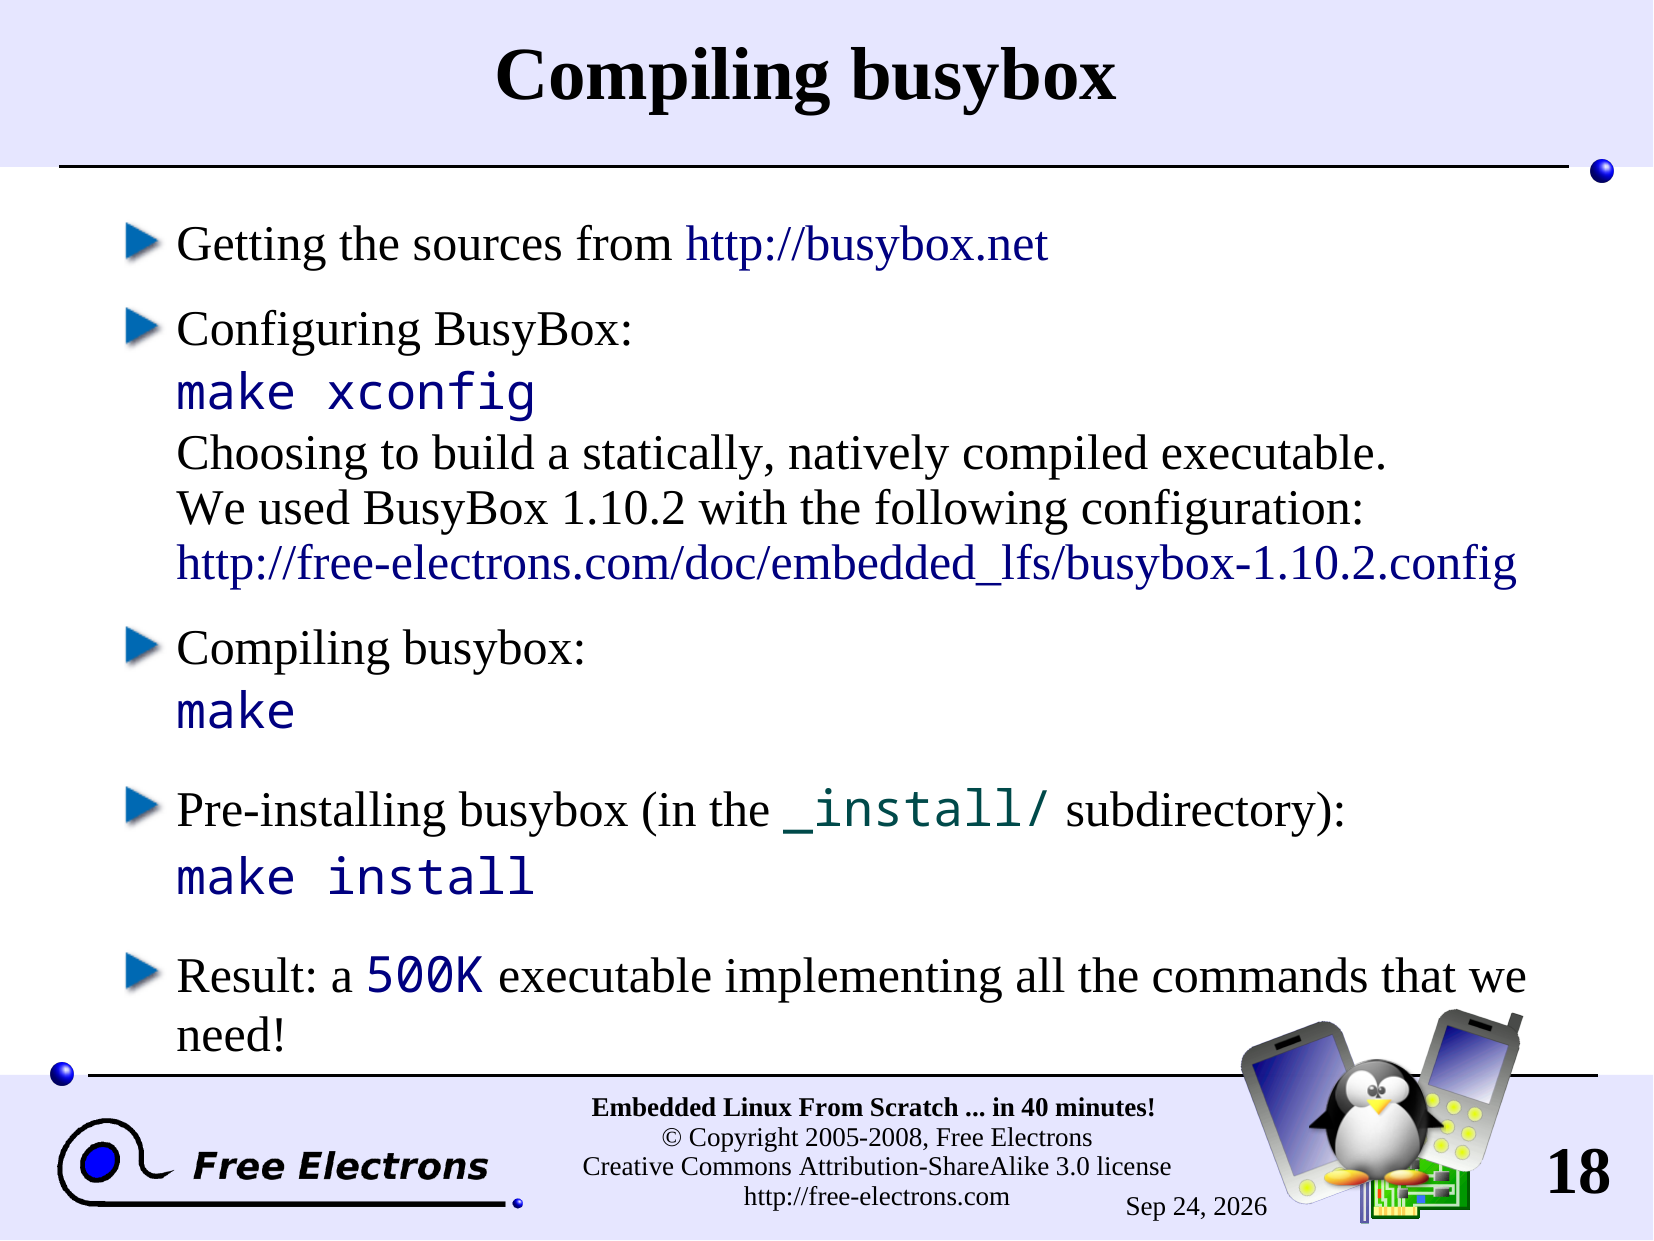

# Compiling busybox
Getting the sources from http://busybox.net
Configuring BusyBox:
make xconfig
Choosing to build a statically, natively compiled executable.
We used BusyBox 1.10.2 with the following configuration:
http://free-electrons.com/doc/embedded_lfs/busybox-1.10.2.config
Compiling busybox:
make
Pre-installing busybox (in the _install/ subdirectory):
make install
Result: a 500K executable implementing all the commands that we need!